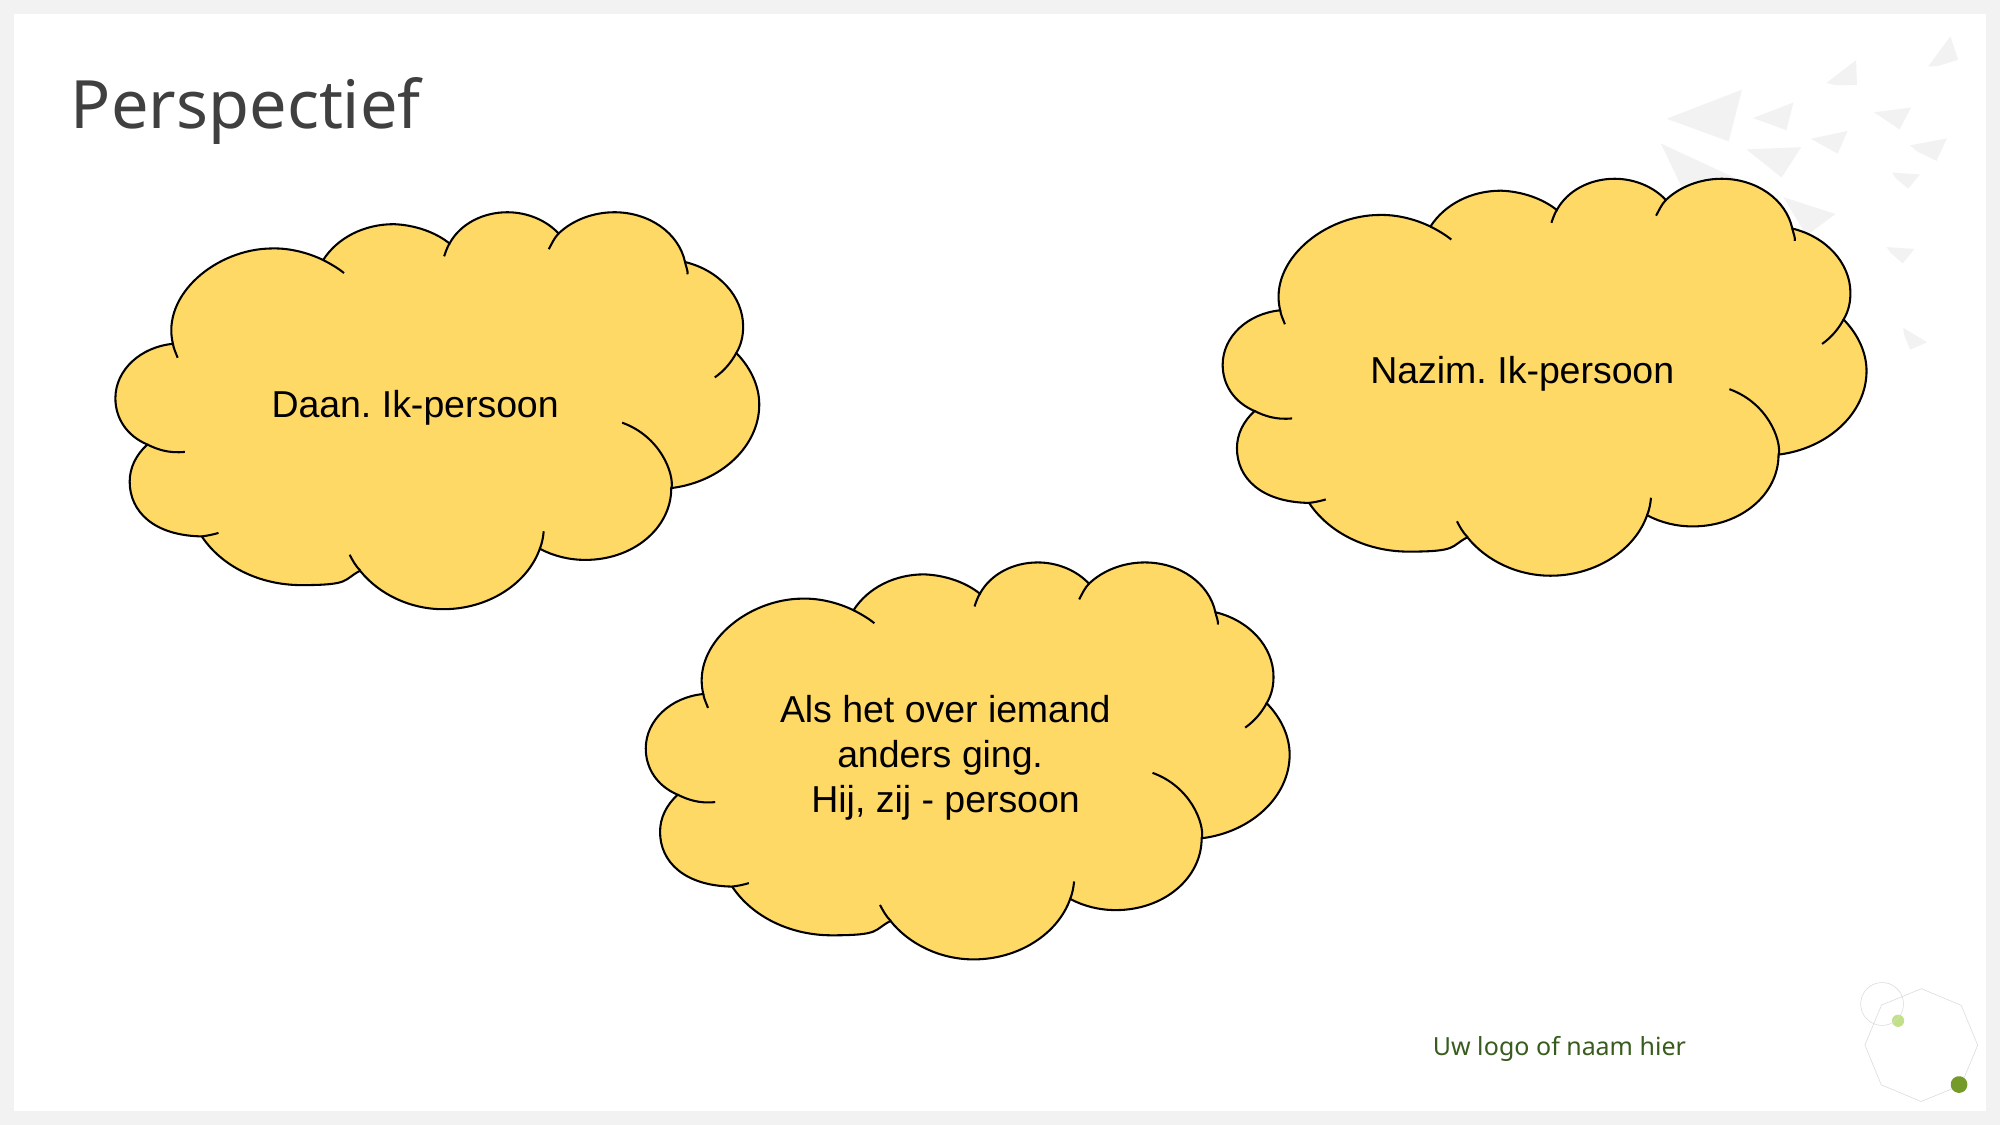

# Perspectief
Nazim. Ik-persoon
Daan. Ik-persoon
Als het over iemand anders ging.
Hij, zij - persoon